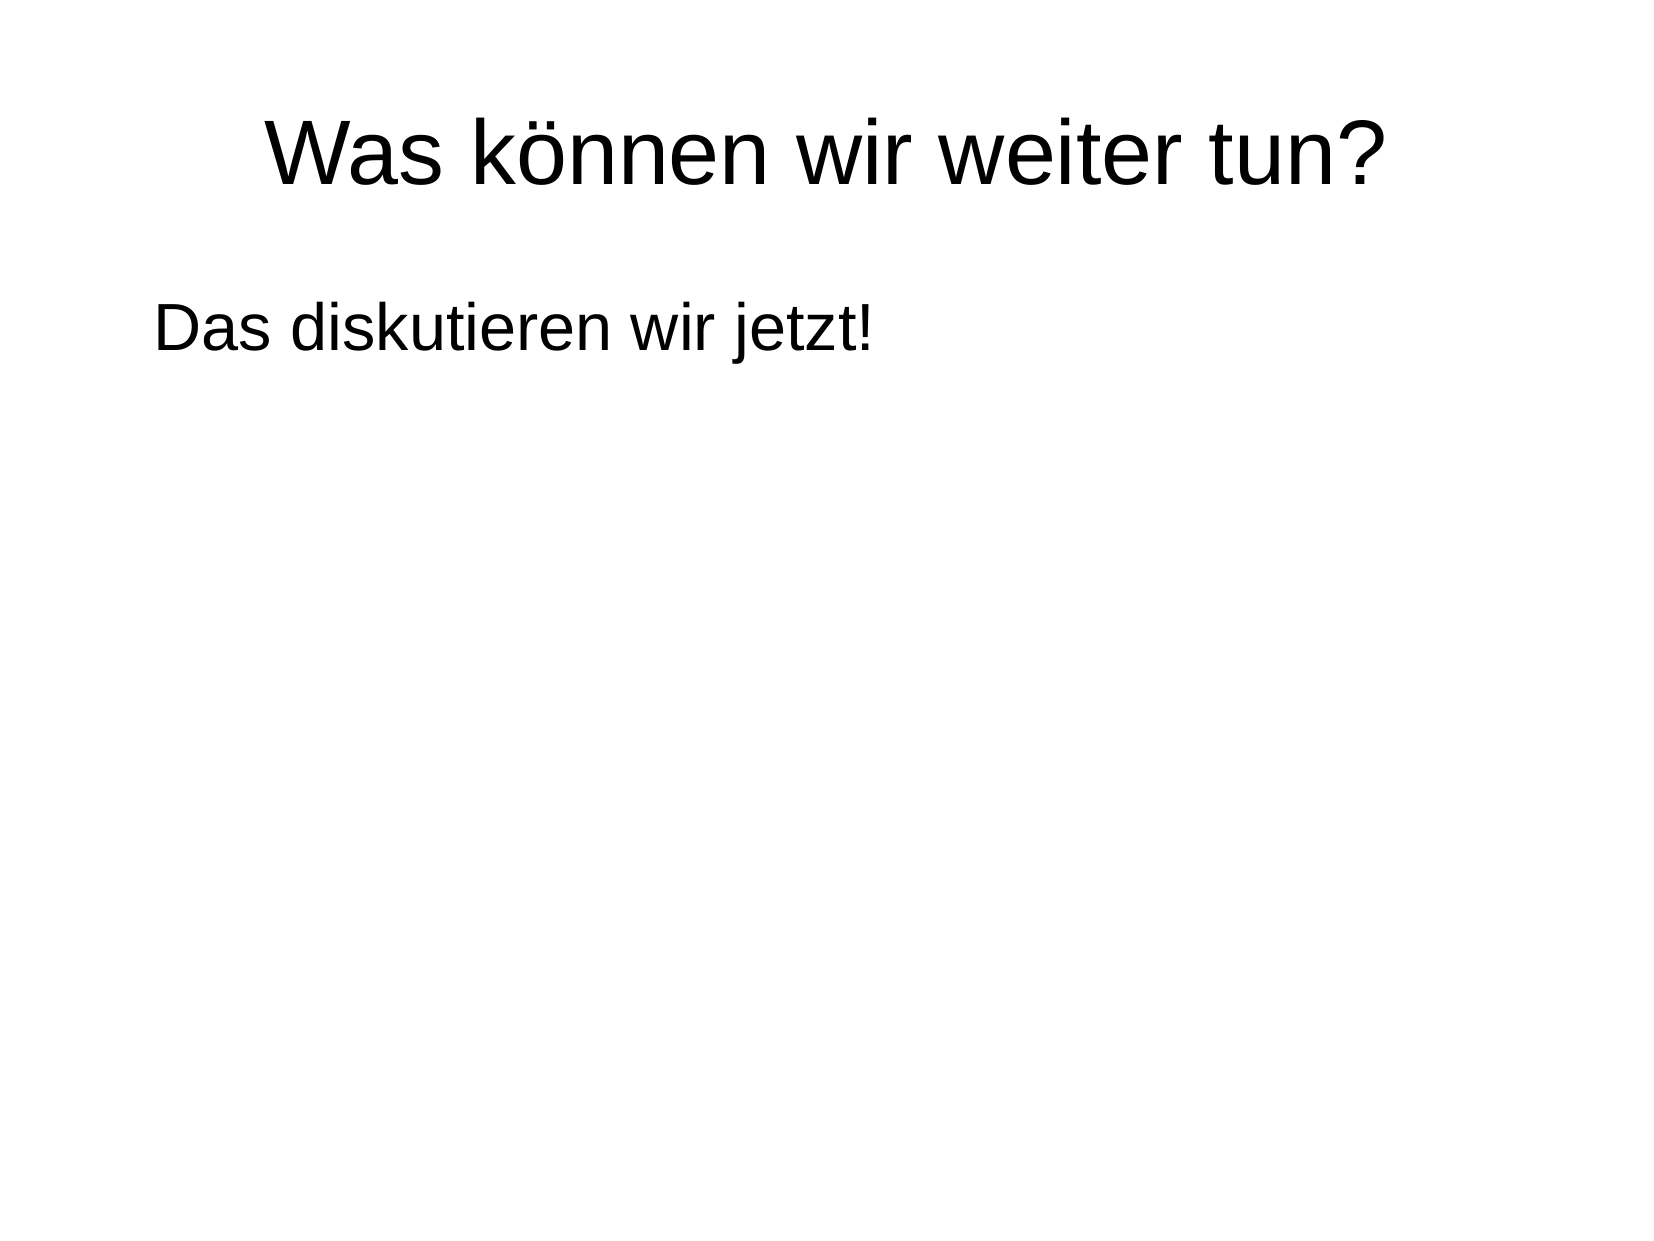

# Was können wir weiter tun?
Das diskutieren wir jetzt!